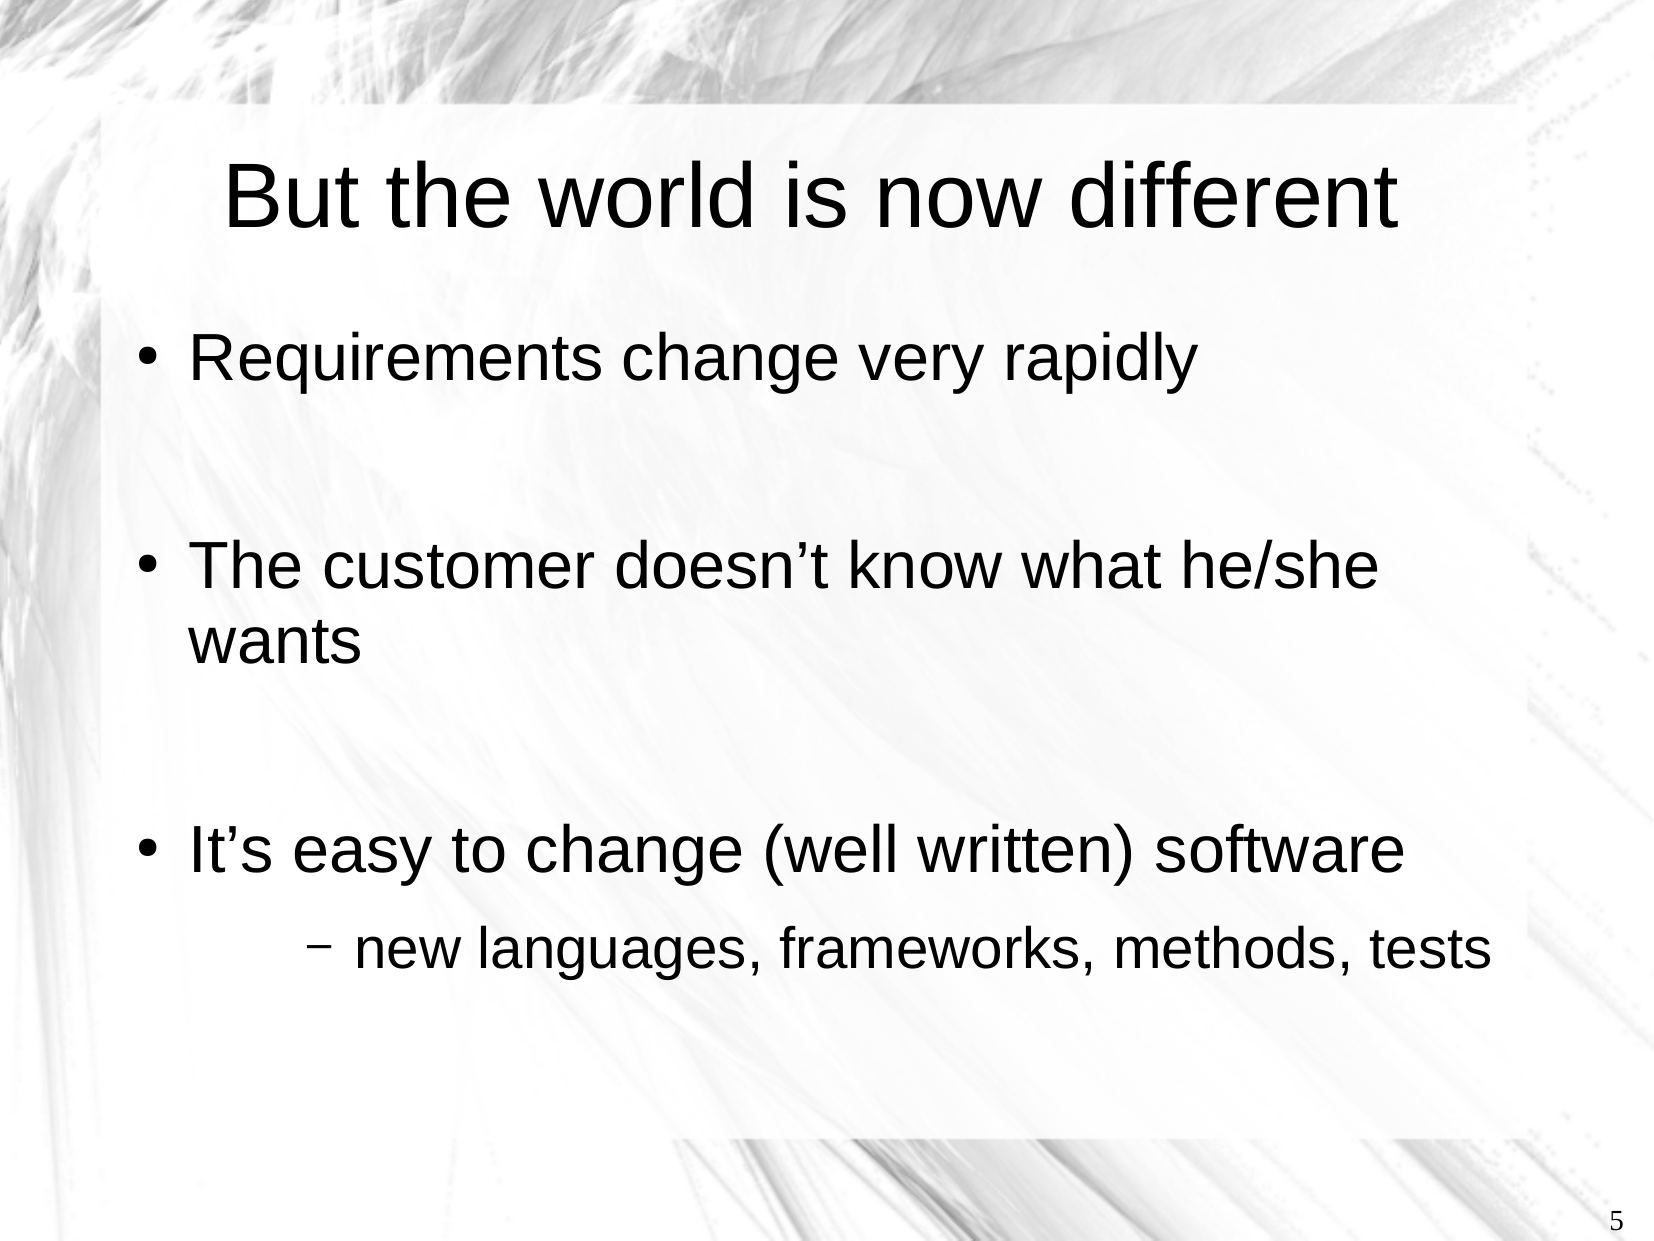

# But the world is now different
Requirements change very rapidly
The customer doesn’t know what he/she wants
It’s easy to change (well written) software
new languages, frameworks, methods, tests
5